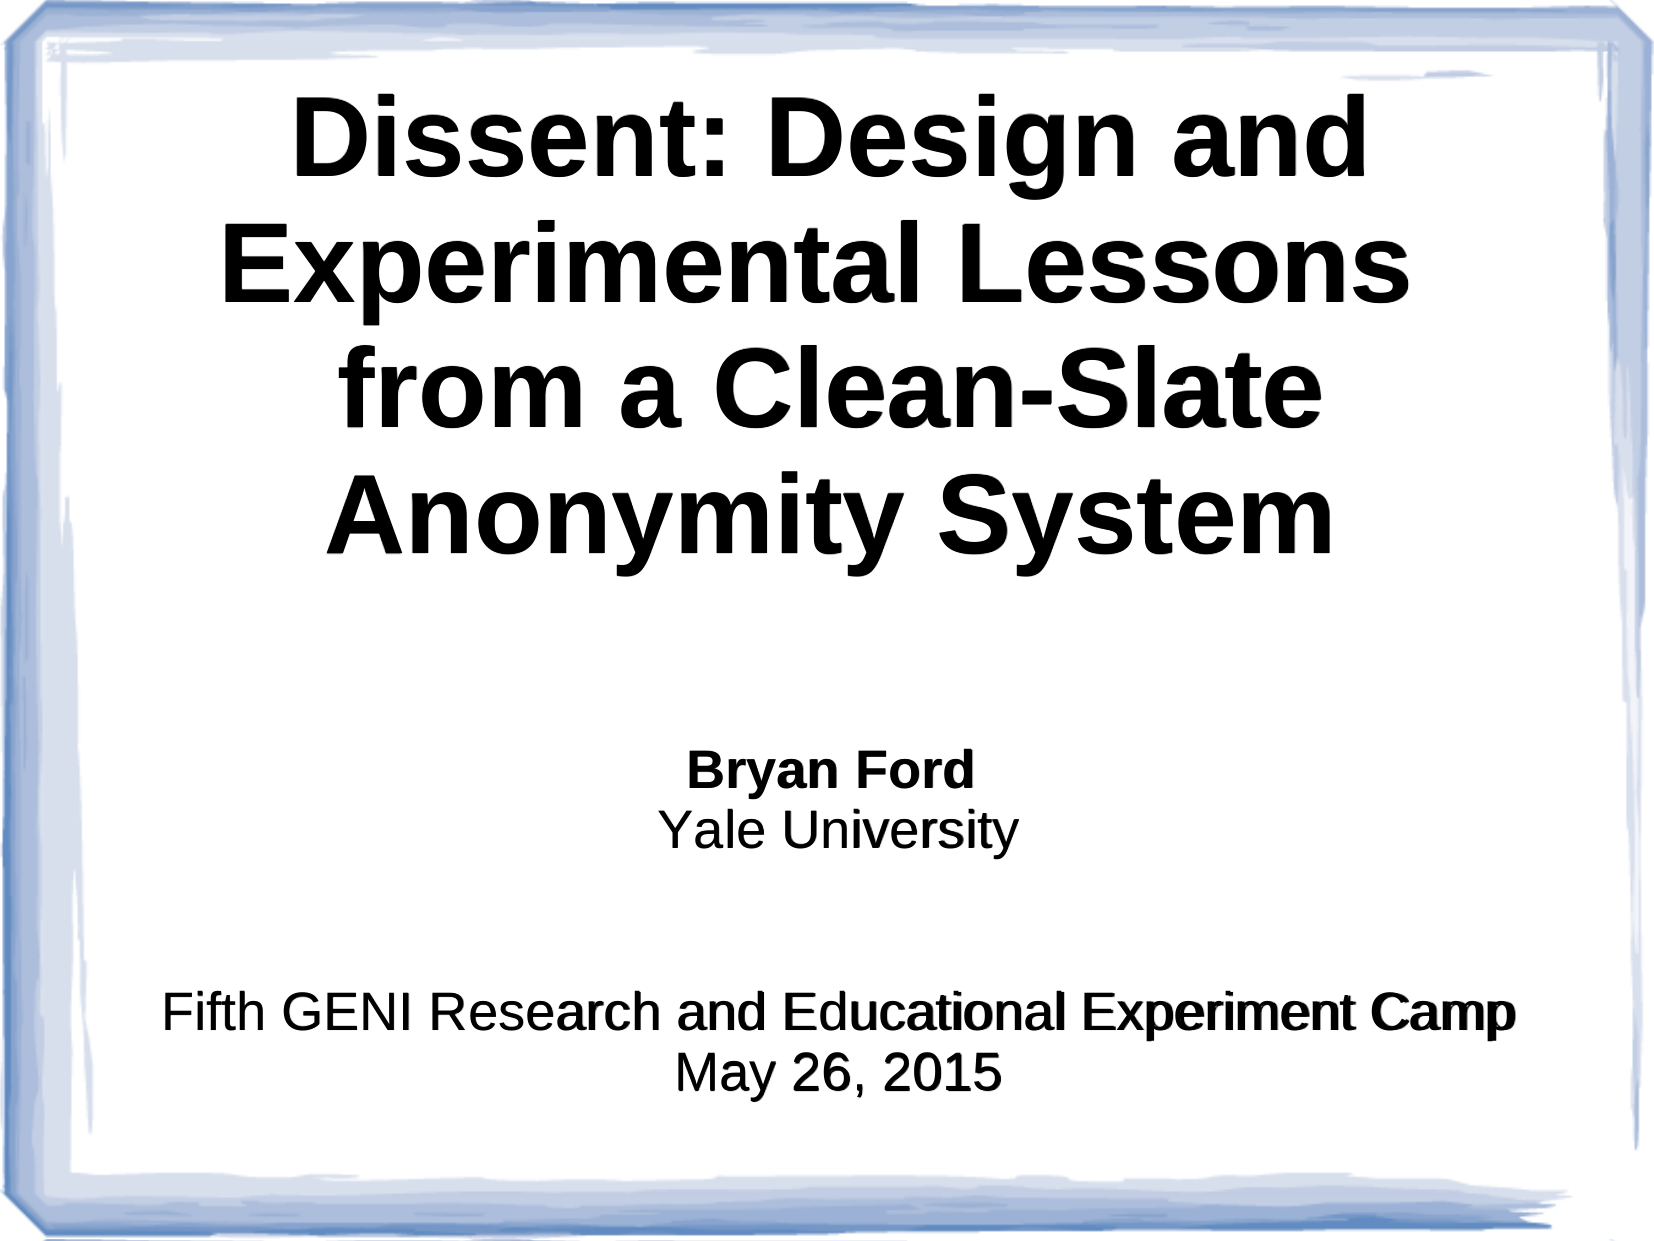

# Dissent: Design and Experimental Lessons from a Clean-Slate Anonymity System
Bryan Ford
Yale University
Fifth GENI Research and Educational Experiment Camp
May 26, 2015